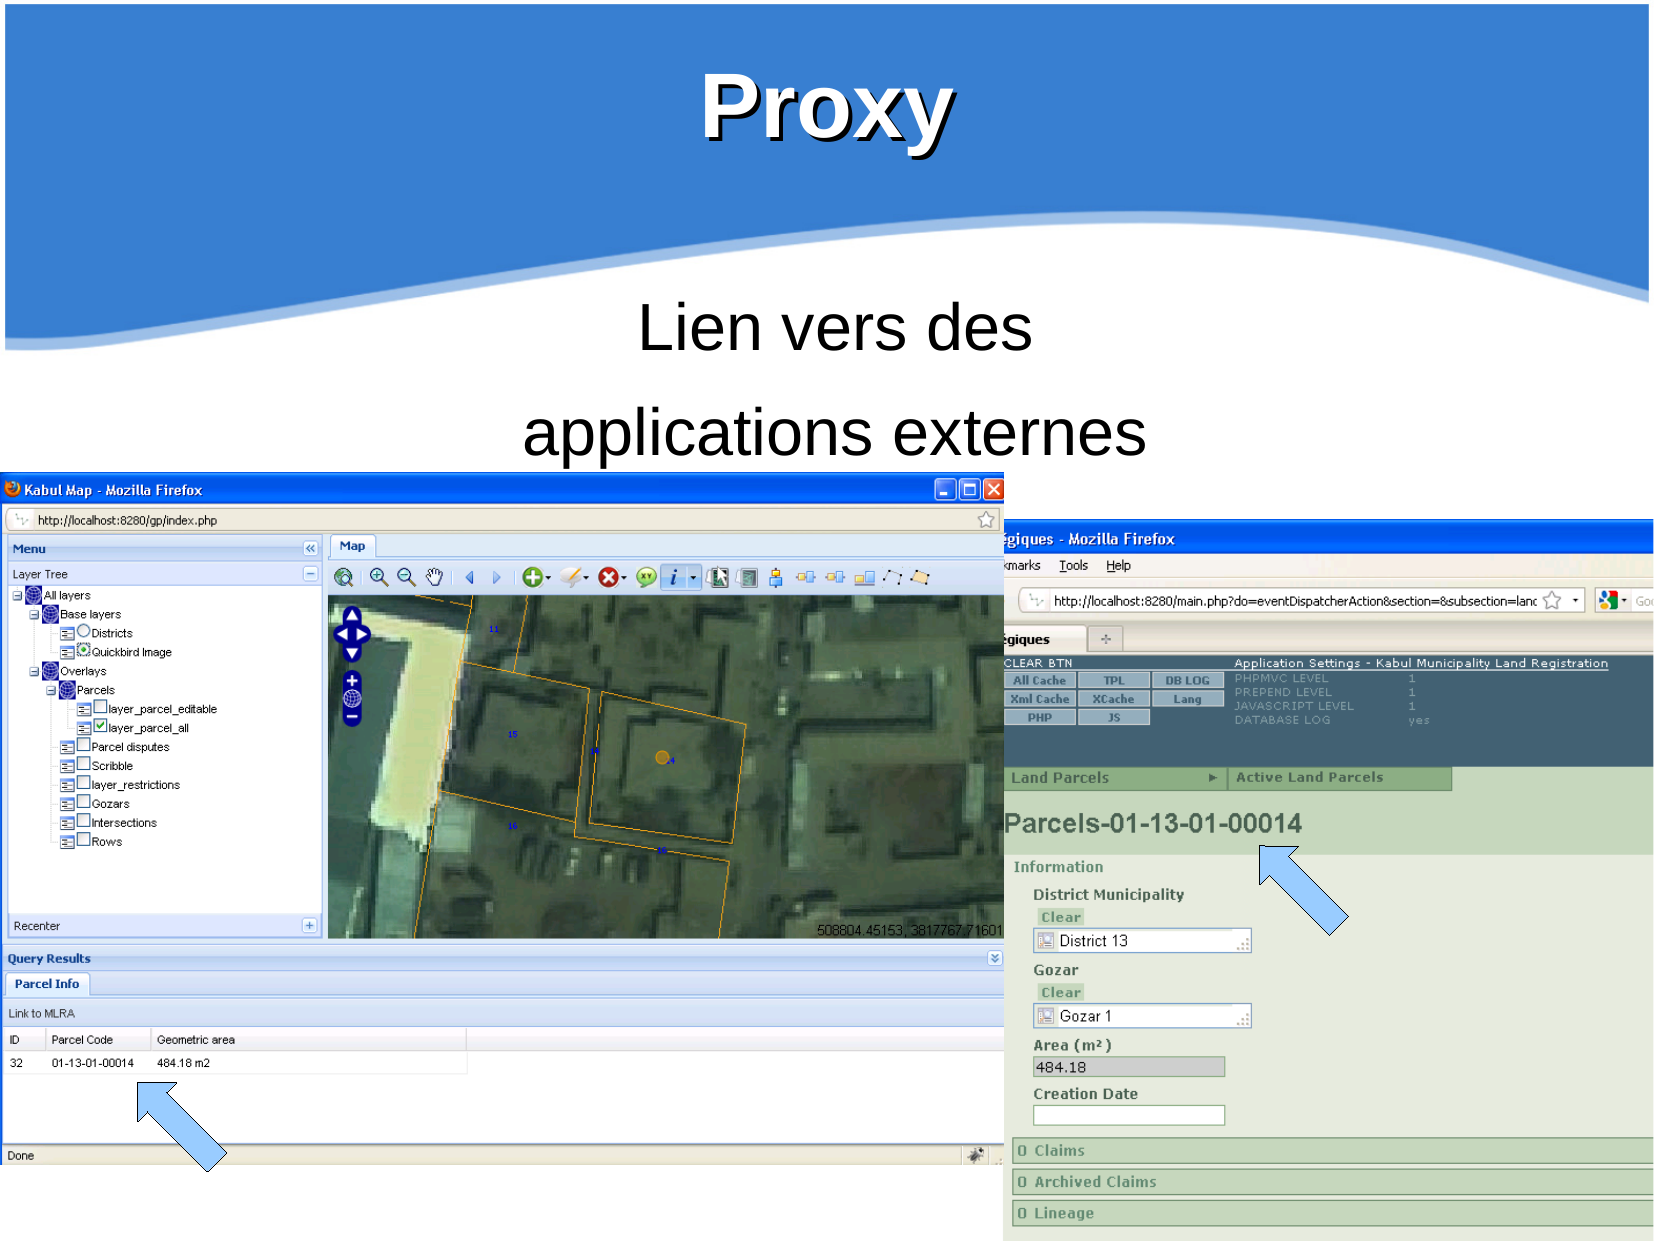

# Proxy
Lien vers des
applications externes
Votre application !